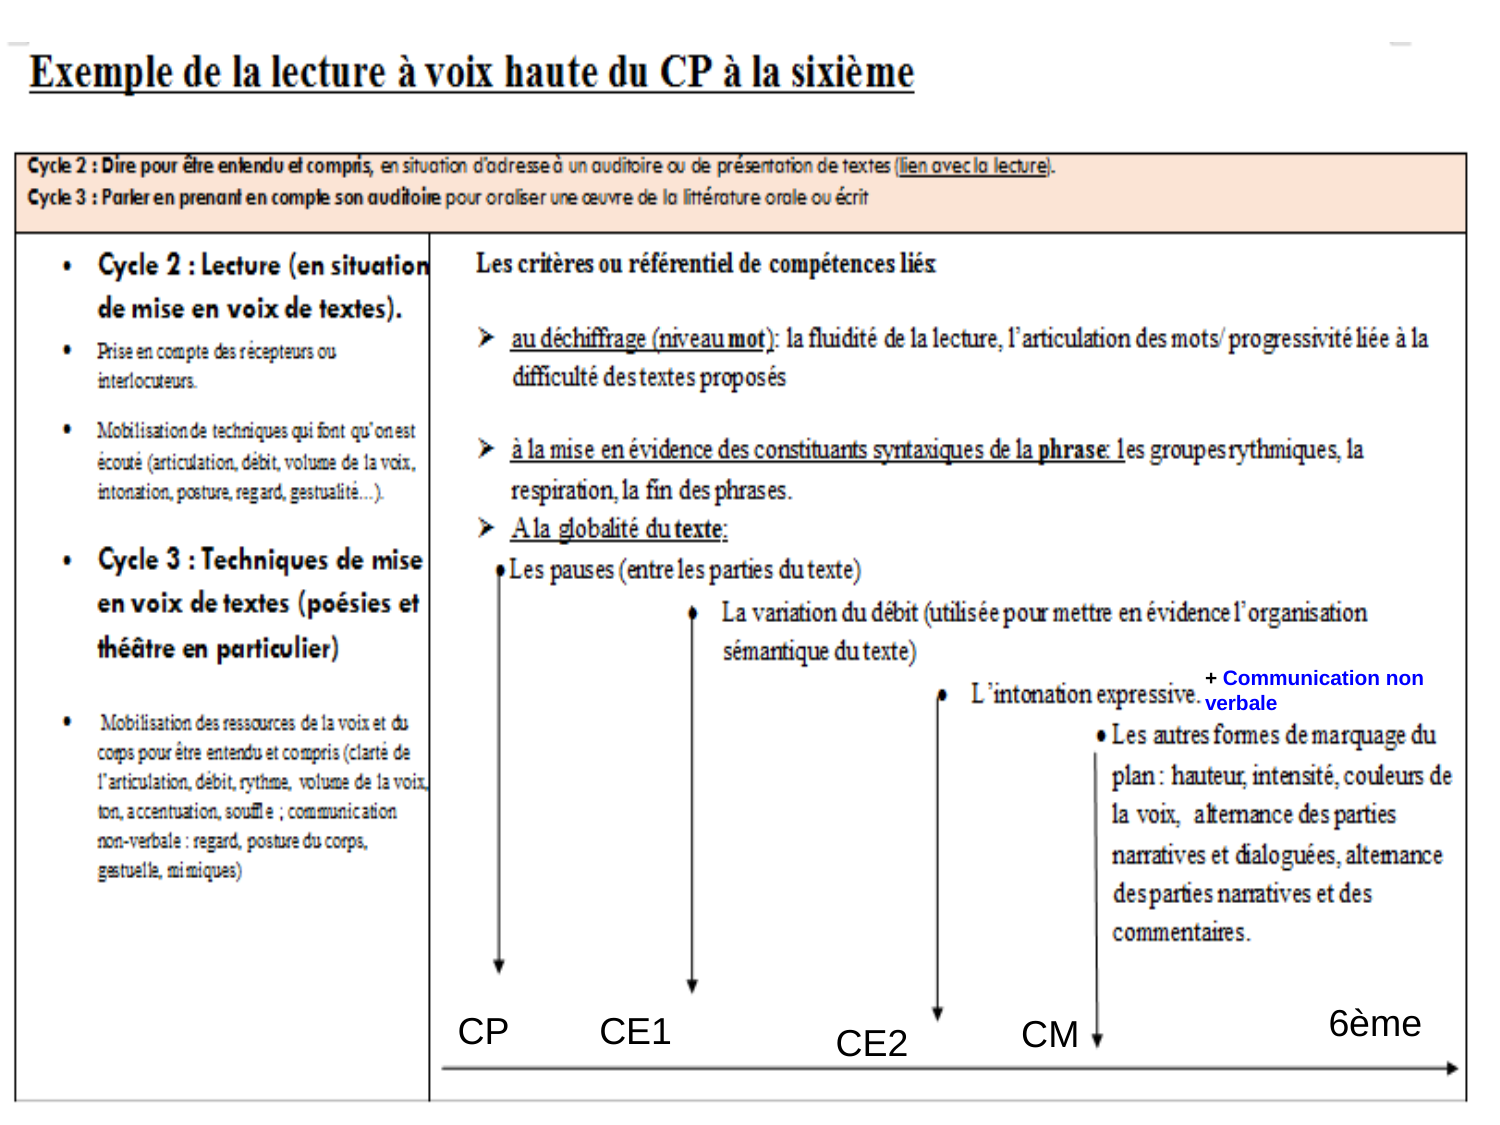

#
+ Communication non verbale
6ème
CP
CE1
CM
CE2